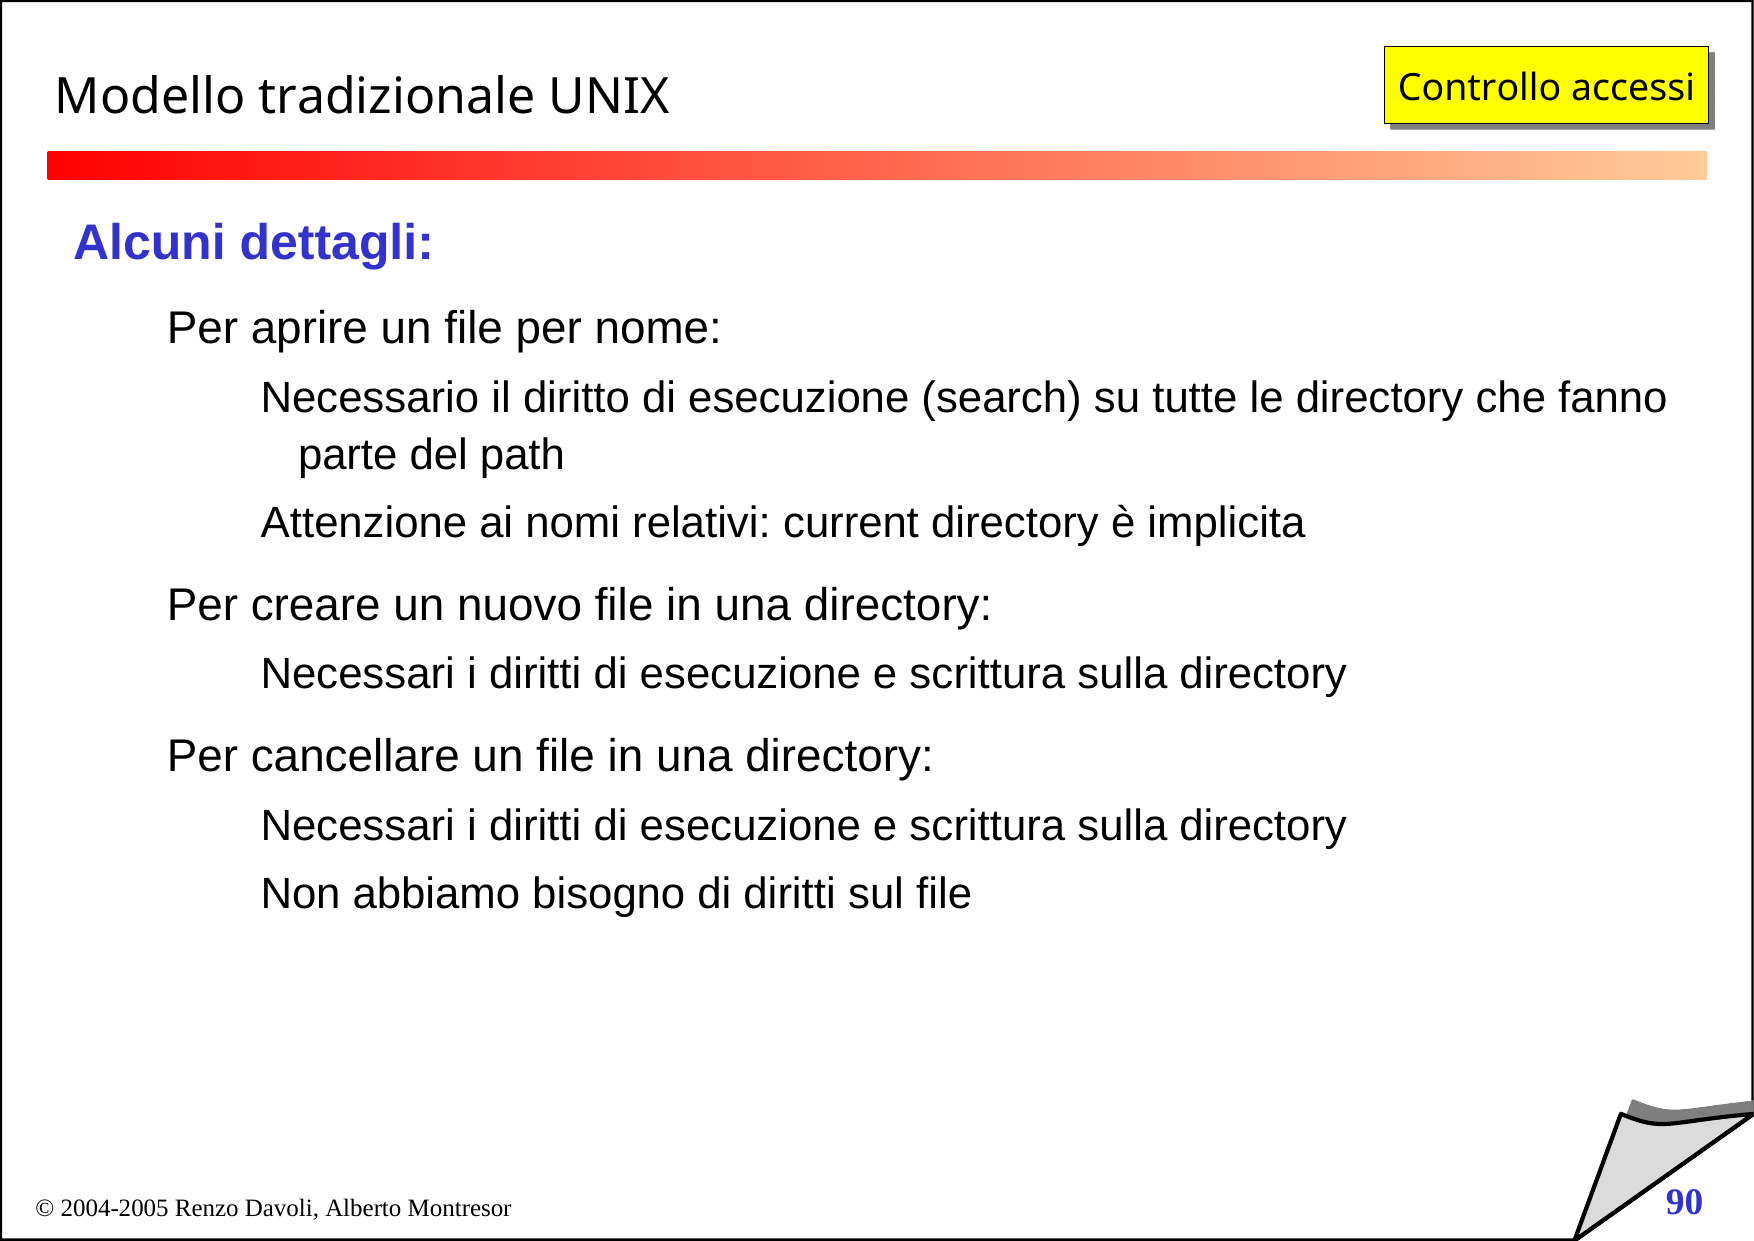

Controllo accessi
# Modello tradizionale UNIX
Alcuni dettagli:
Per aprire un file per nome:
Necessario il diritto di esecuzione (search) su tutte le directory che fanno parte del path
Attenzione ai nomi relativi: current directory è implicita
Per creare un nuovo file in una directory:
Necessari i diritti di esecuzione e scrittura sulla directory
Per cancellare un file in una directory:
Necessari i diritti di esecuzione e scrittura sulla directory
Non abbiamo bisogno di diritti sul file